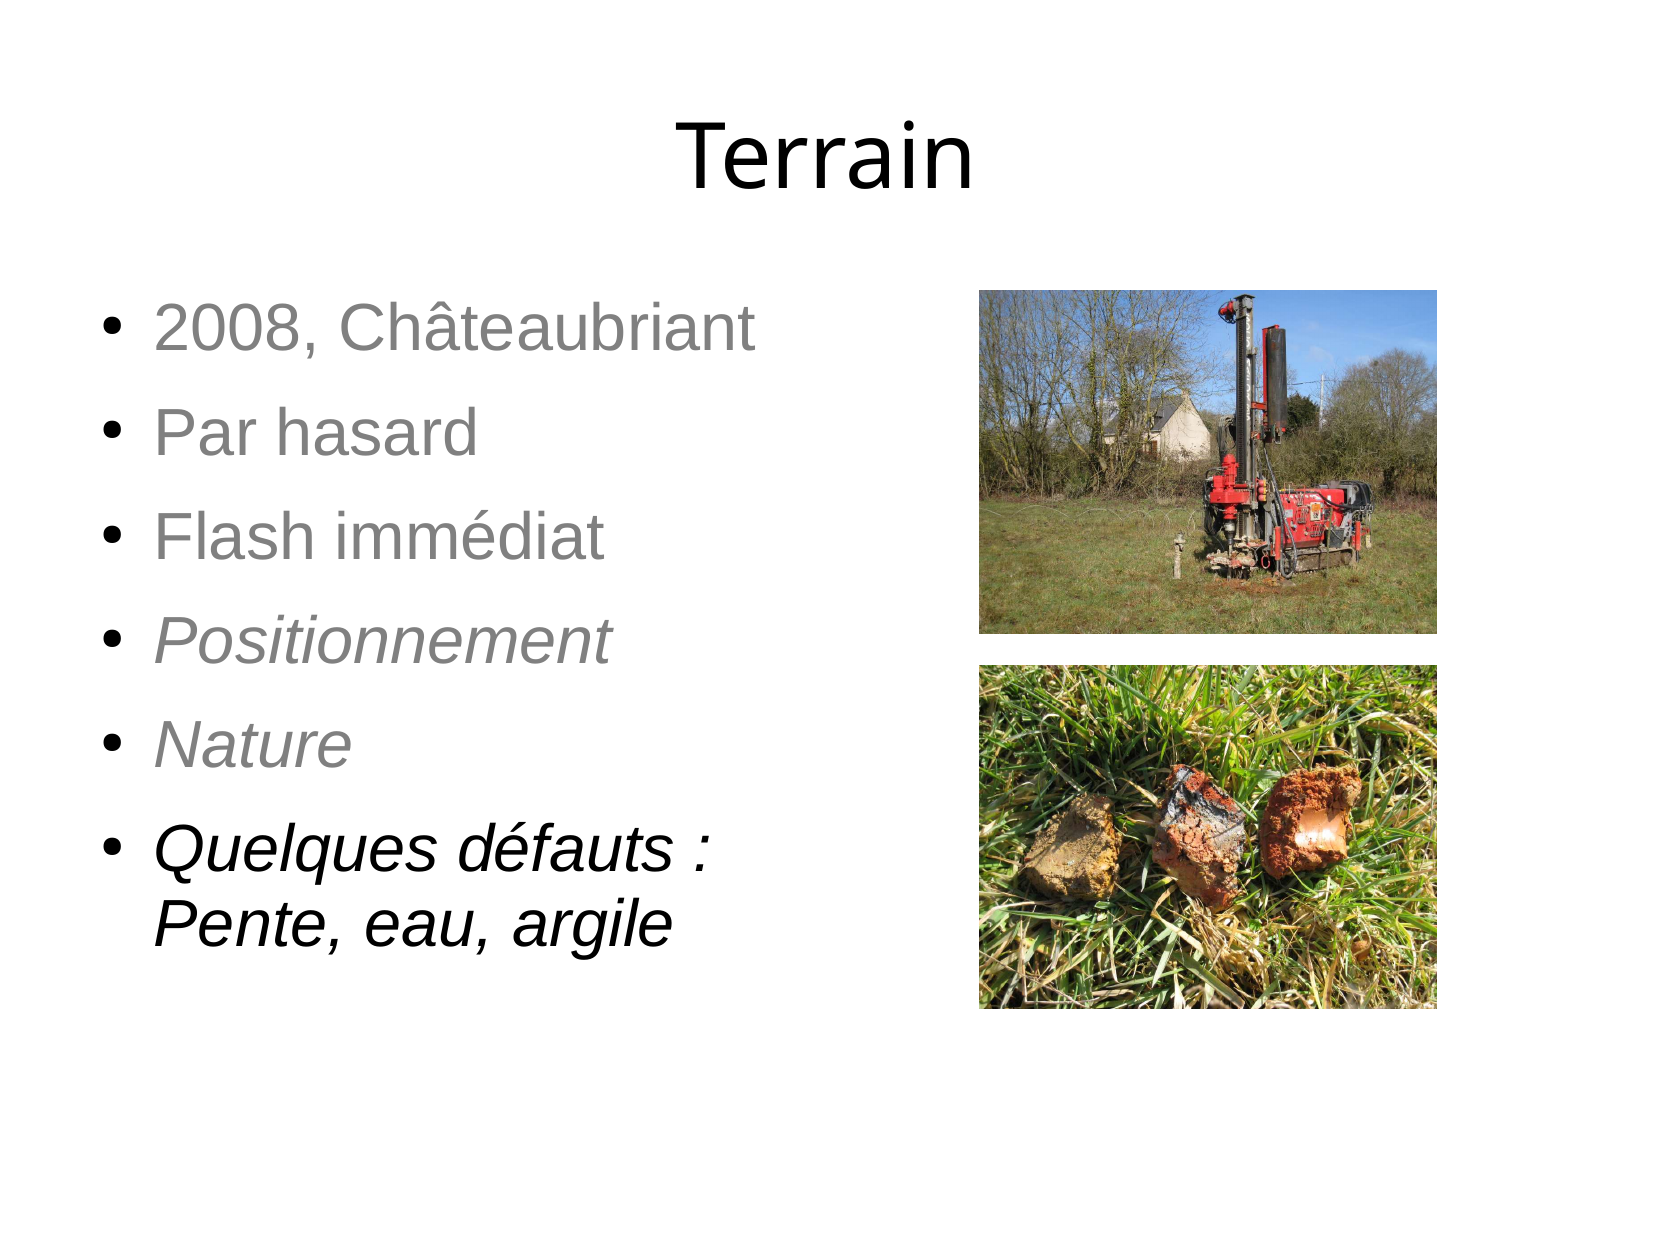

# Terrain
2008, Châteaubriant
Par hasard
Flash immédiat
Positionnement
Nature
Quelques défauts :
Pente, eau, argile